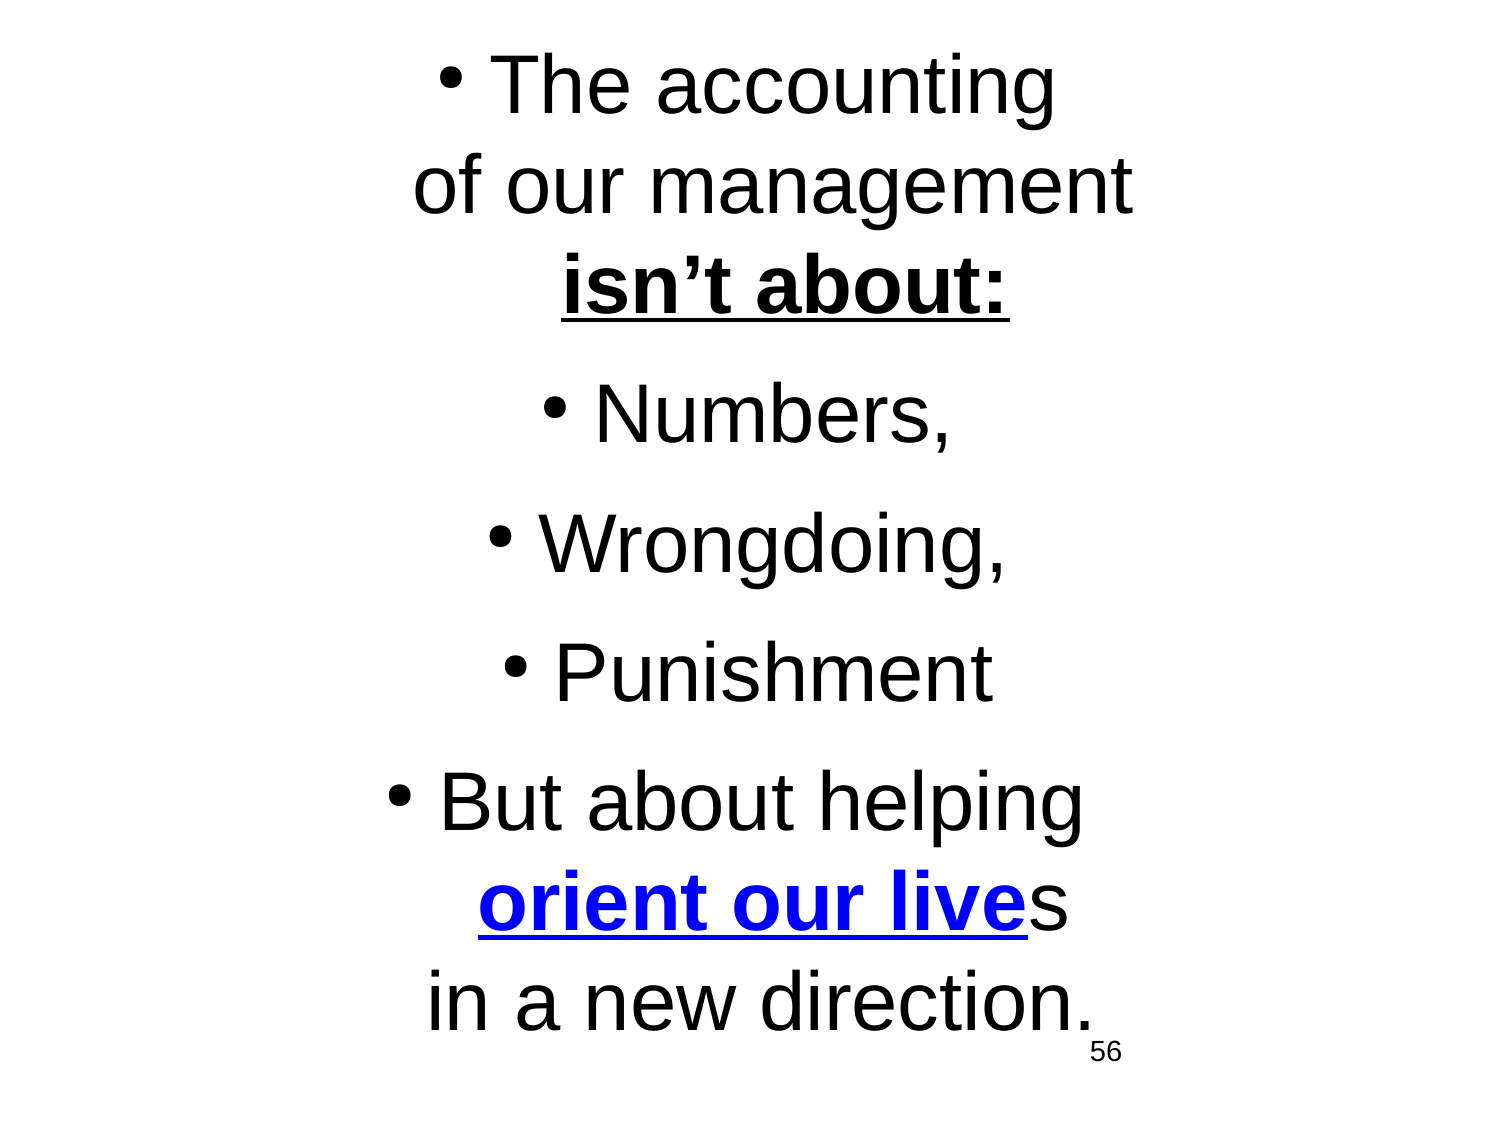

# The accounting of our management isn’t about:
Numbers,
Wrongdoing,
Punishment
But about helping
orient our lives
in a new direction.
56